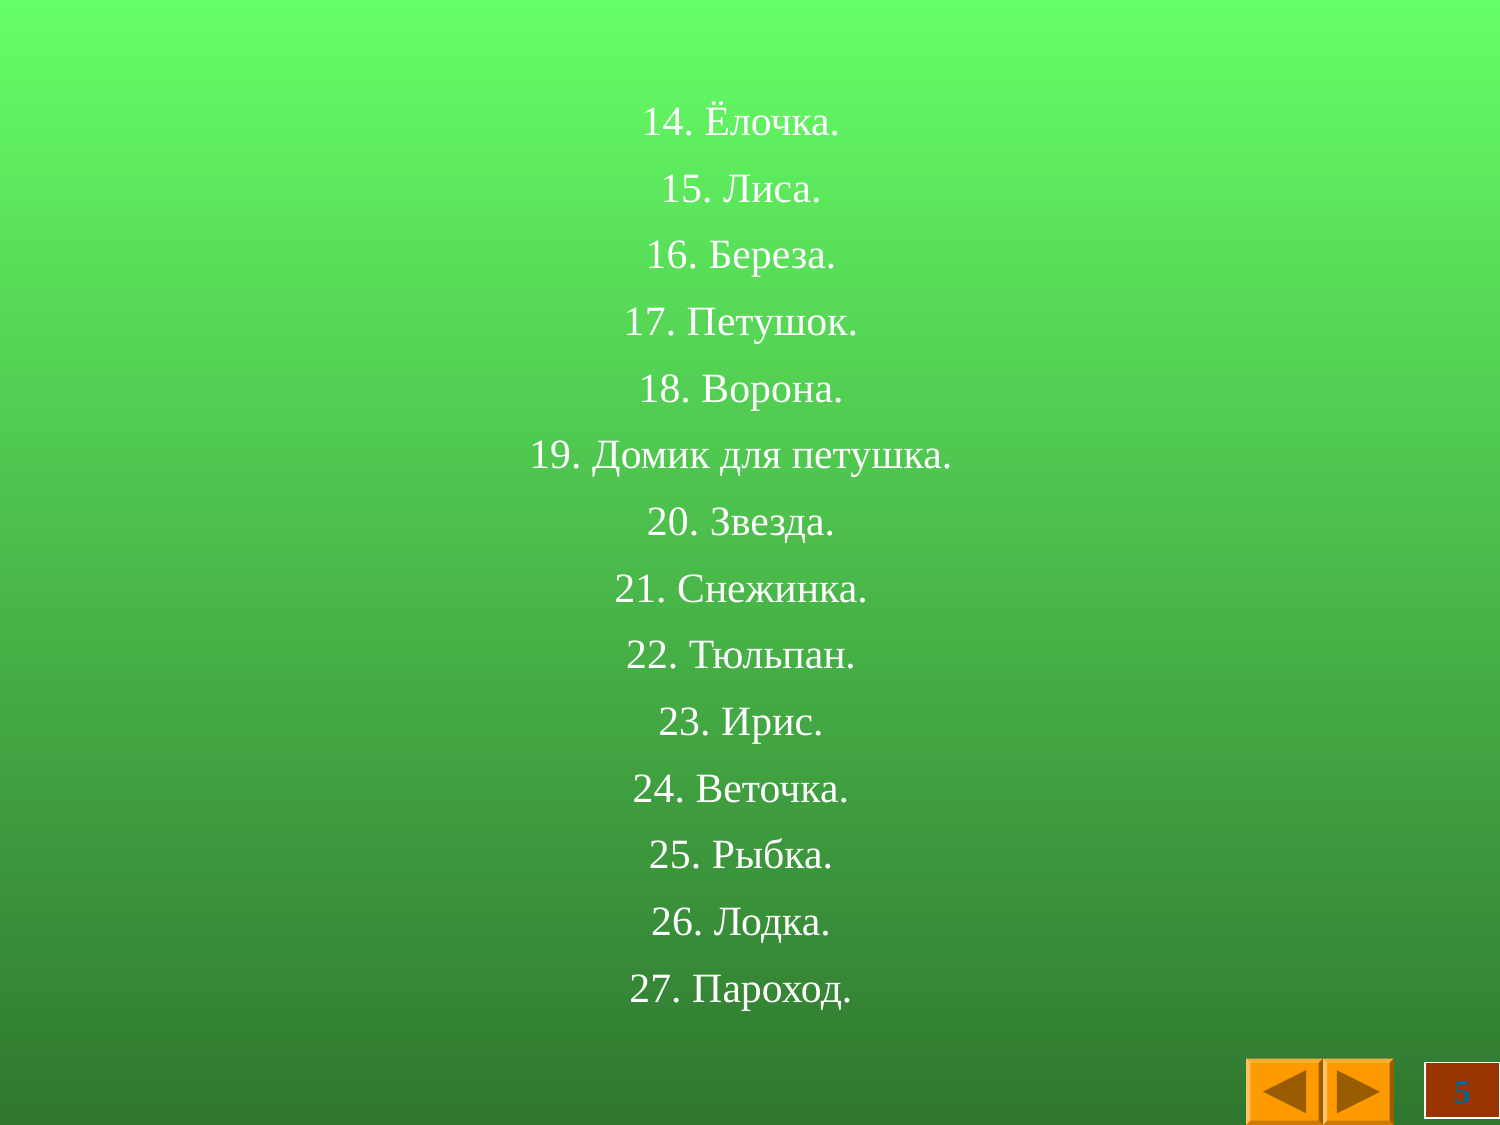

# 14. Ёлочка.
15. Лиса.
16. Береза.
17. Петушок.
18. Ворона.
19. Домик для петушка.
20. Звезда.
21. Снежинка.
22. Тюльпан.
23. Ирис.
24. Веточка.
25. Рыбка.
26. Лодка.
27. Пароход.
5